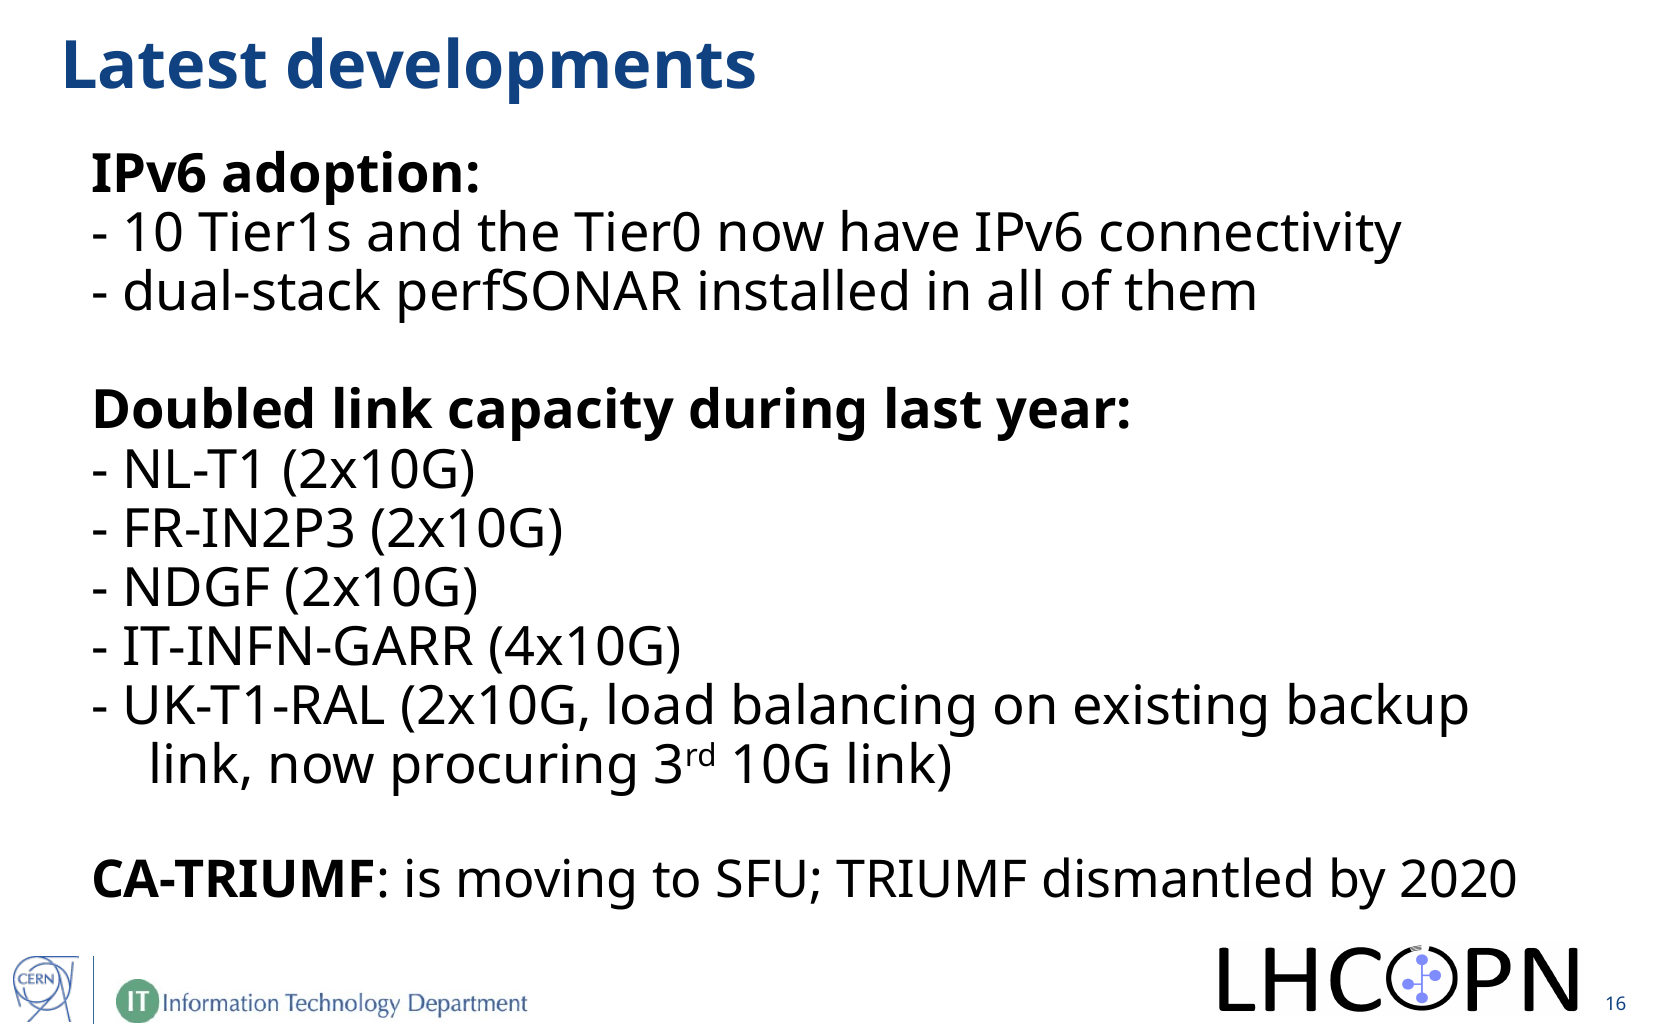

# Latest developments
IPv6 adoption:
- 10 Tier1s and the Tier0 now have IPv6 connectivity
- dual-stack perfSONAR installed in all of them
Doubled link capacity during last year:
- NL-T1 (2x10G)
- FR-IN2P3 (2x10G)
- NDGF (2x10G)
- IT-INFN-GARR (4x10G)
- UK-T1-RAL (2x10G, load balancing on existing backup link, now procuring 3rd 10G link)
CA-TRIUMF: is moving to SFU; TRIUMF dismantled by 2020